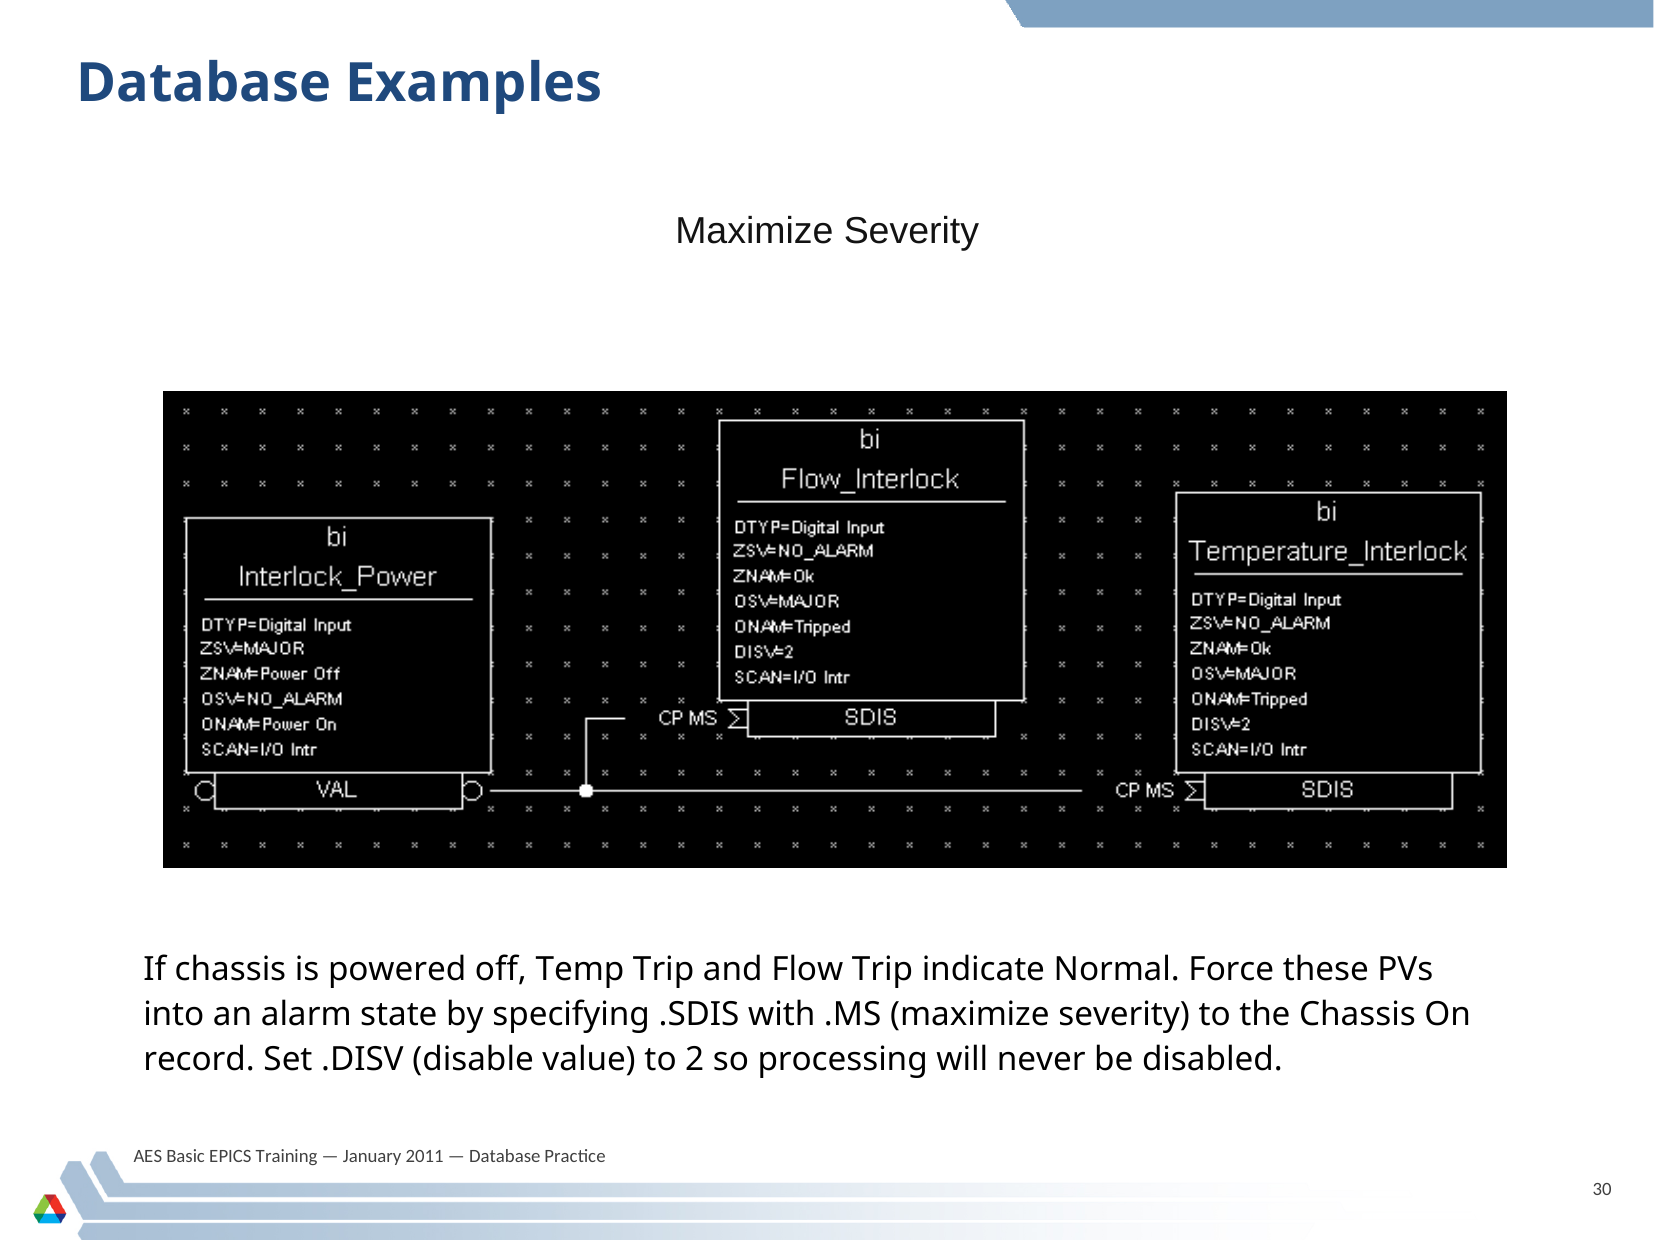

# Database Examples
Maximize Severity
If chassis is powered off, Temp Trip and Flow Trip indicate Normal. Force these PVs into an alarm state by specifying .SDIS with .MS (maximize severity) to the Chassis On record. Set .DISV (disable value) to 2 so processing will never be disabled.
AES Basic EPICS Training — January 2011 — Database Practice
30